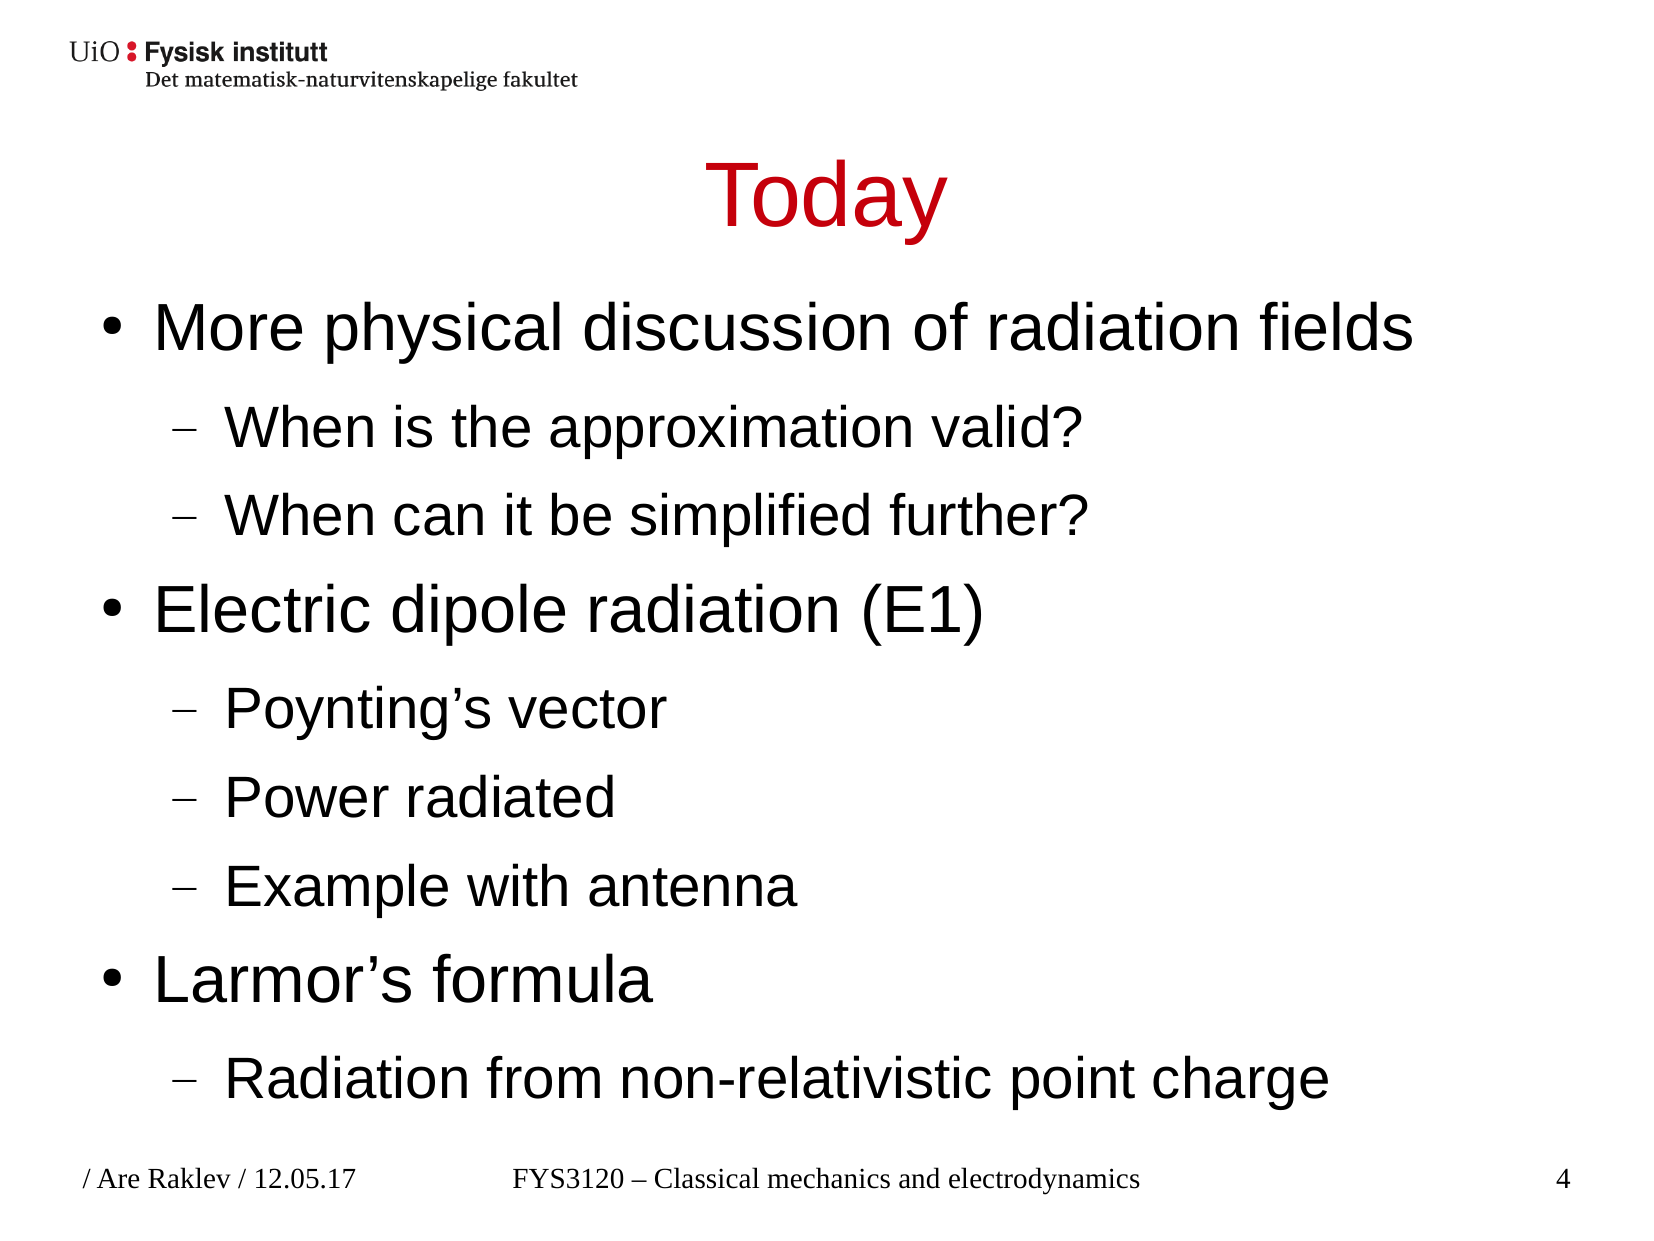

# Today
More physical discussion of radiation fields
When is the approximation valid?
When can it be simplified further?
Electric dipole radiation (E1)
Poynting’s vector
Power radiated
Example with antenna
Larmor’s formula
Radiation from non-relativistic point charge
/ Are Raklev / 12.05.17
FYS3120 – Classical mechanics and electrodynamics
4